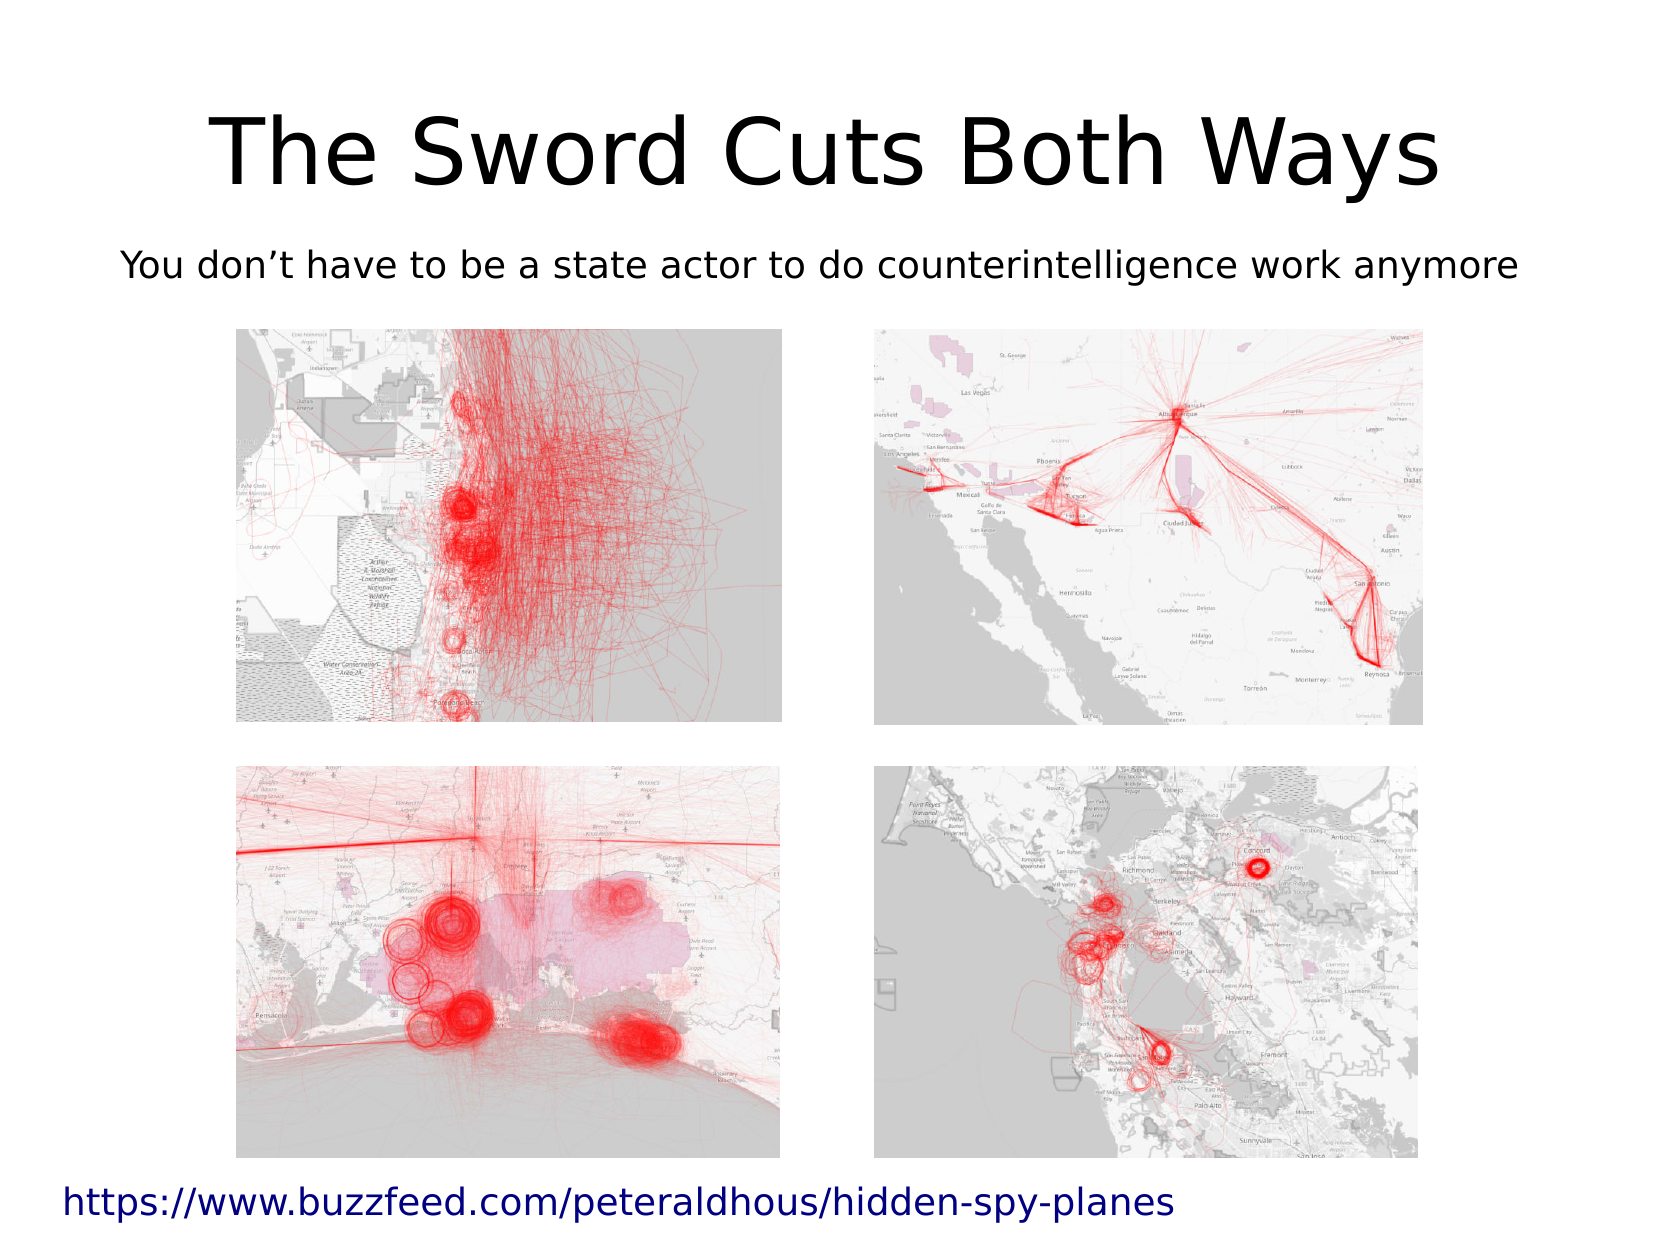

# The Sword Cuts Both Ways
You don’t have to be a state actor to do counterintelligence work anymore
https://www.buzzfeed.com/peteraldhous/hidden-spy-planes